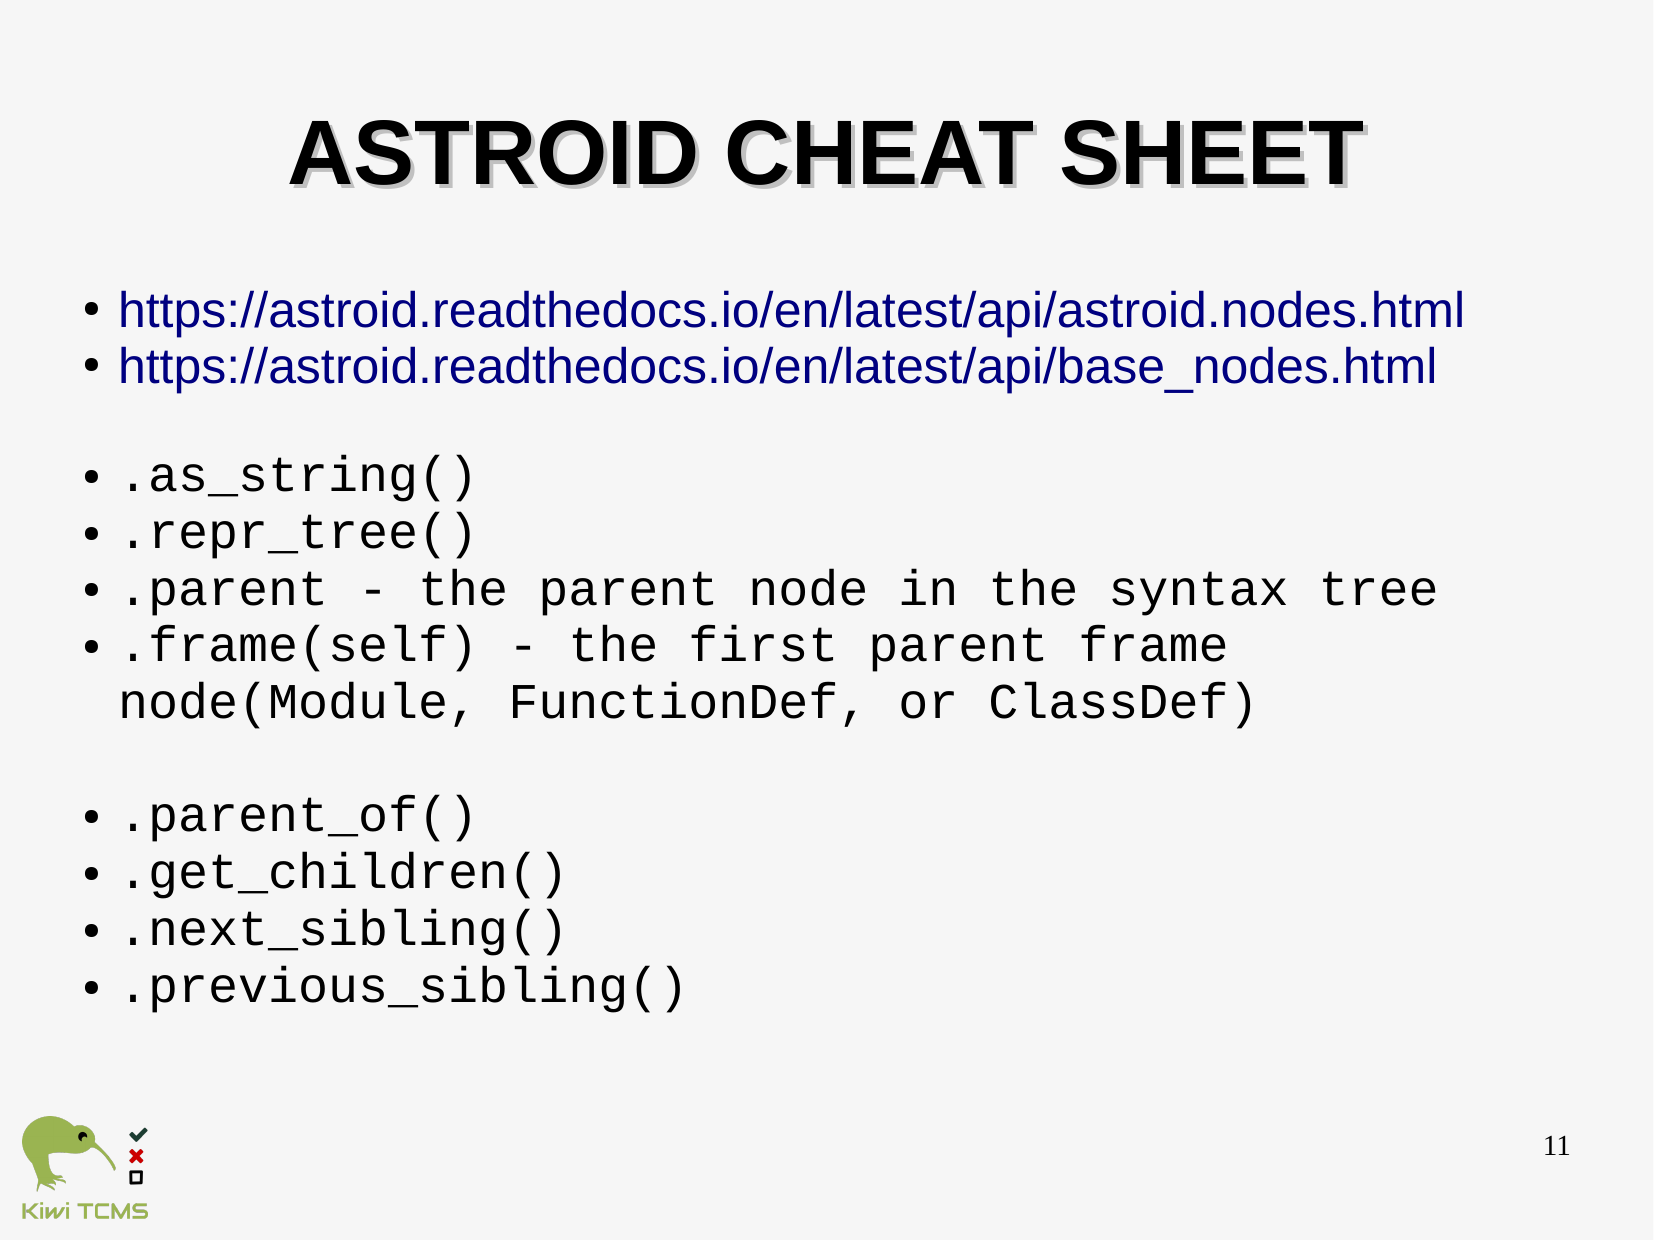

# ASTROID CHEAT SHEET
https://astroid.readthedocs.io/en/latest/api/astroid.nodes.html
https://astroid.readthedocs.io/en/latest/api/base_nodes.html
.as_string()
.repr_tree()
.parent - the parent node in the syntax tree
.frame(self) - the first parent frame node(Module, FunctionDef, or ClassDef)
.parent_of()
.get_children()
.next_sibling()
.previous_sibling()
11